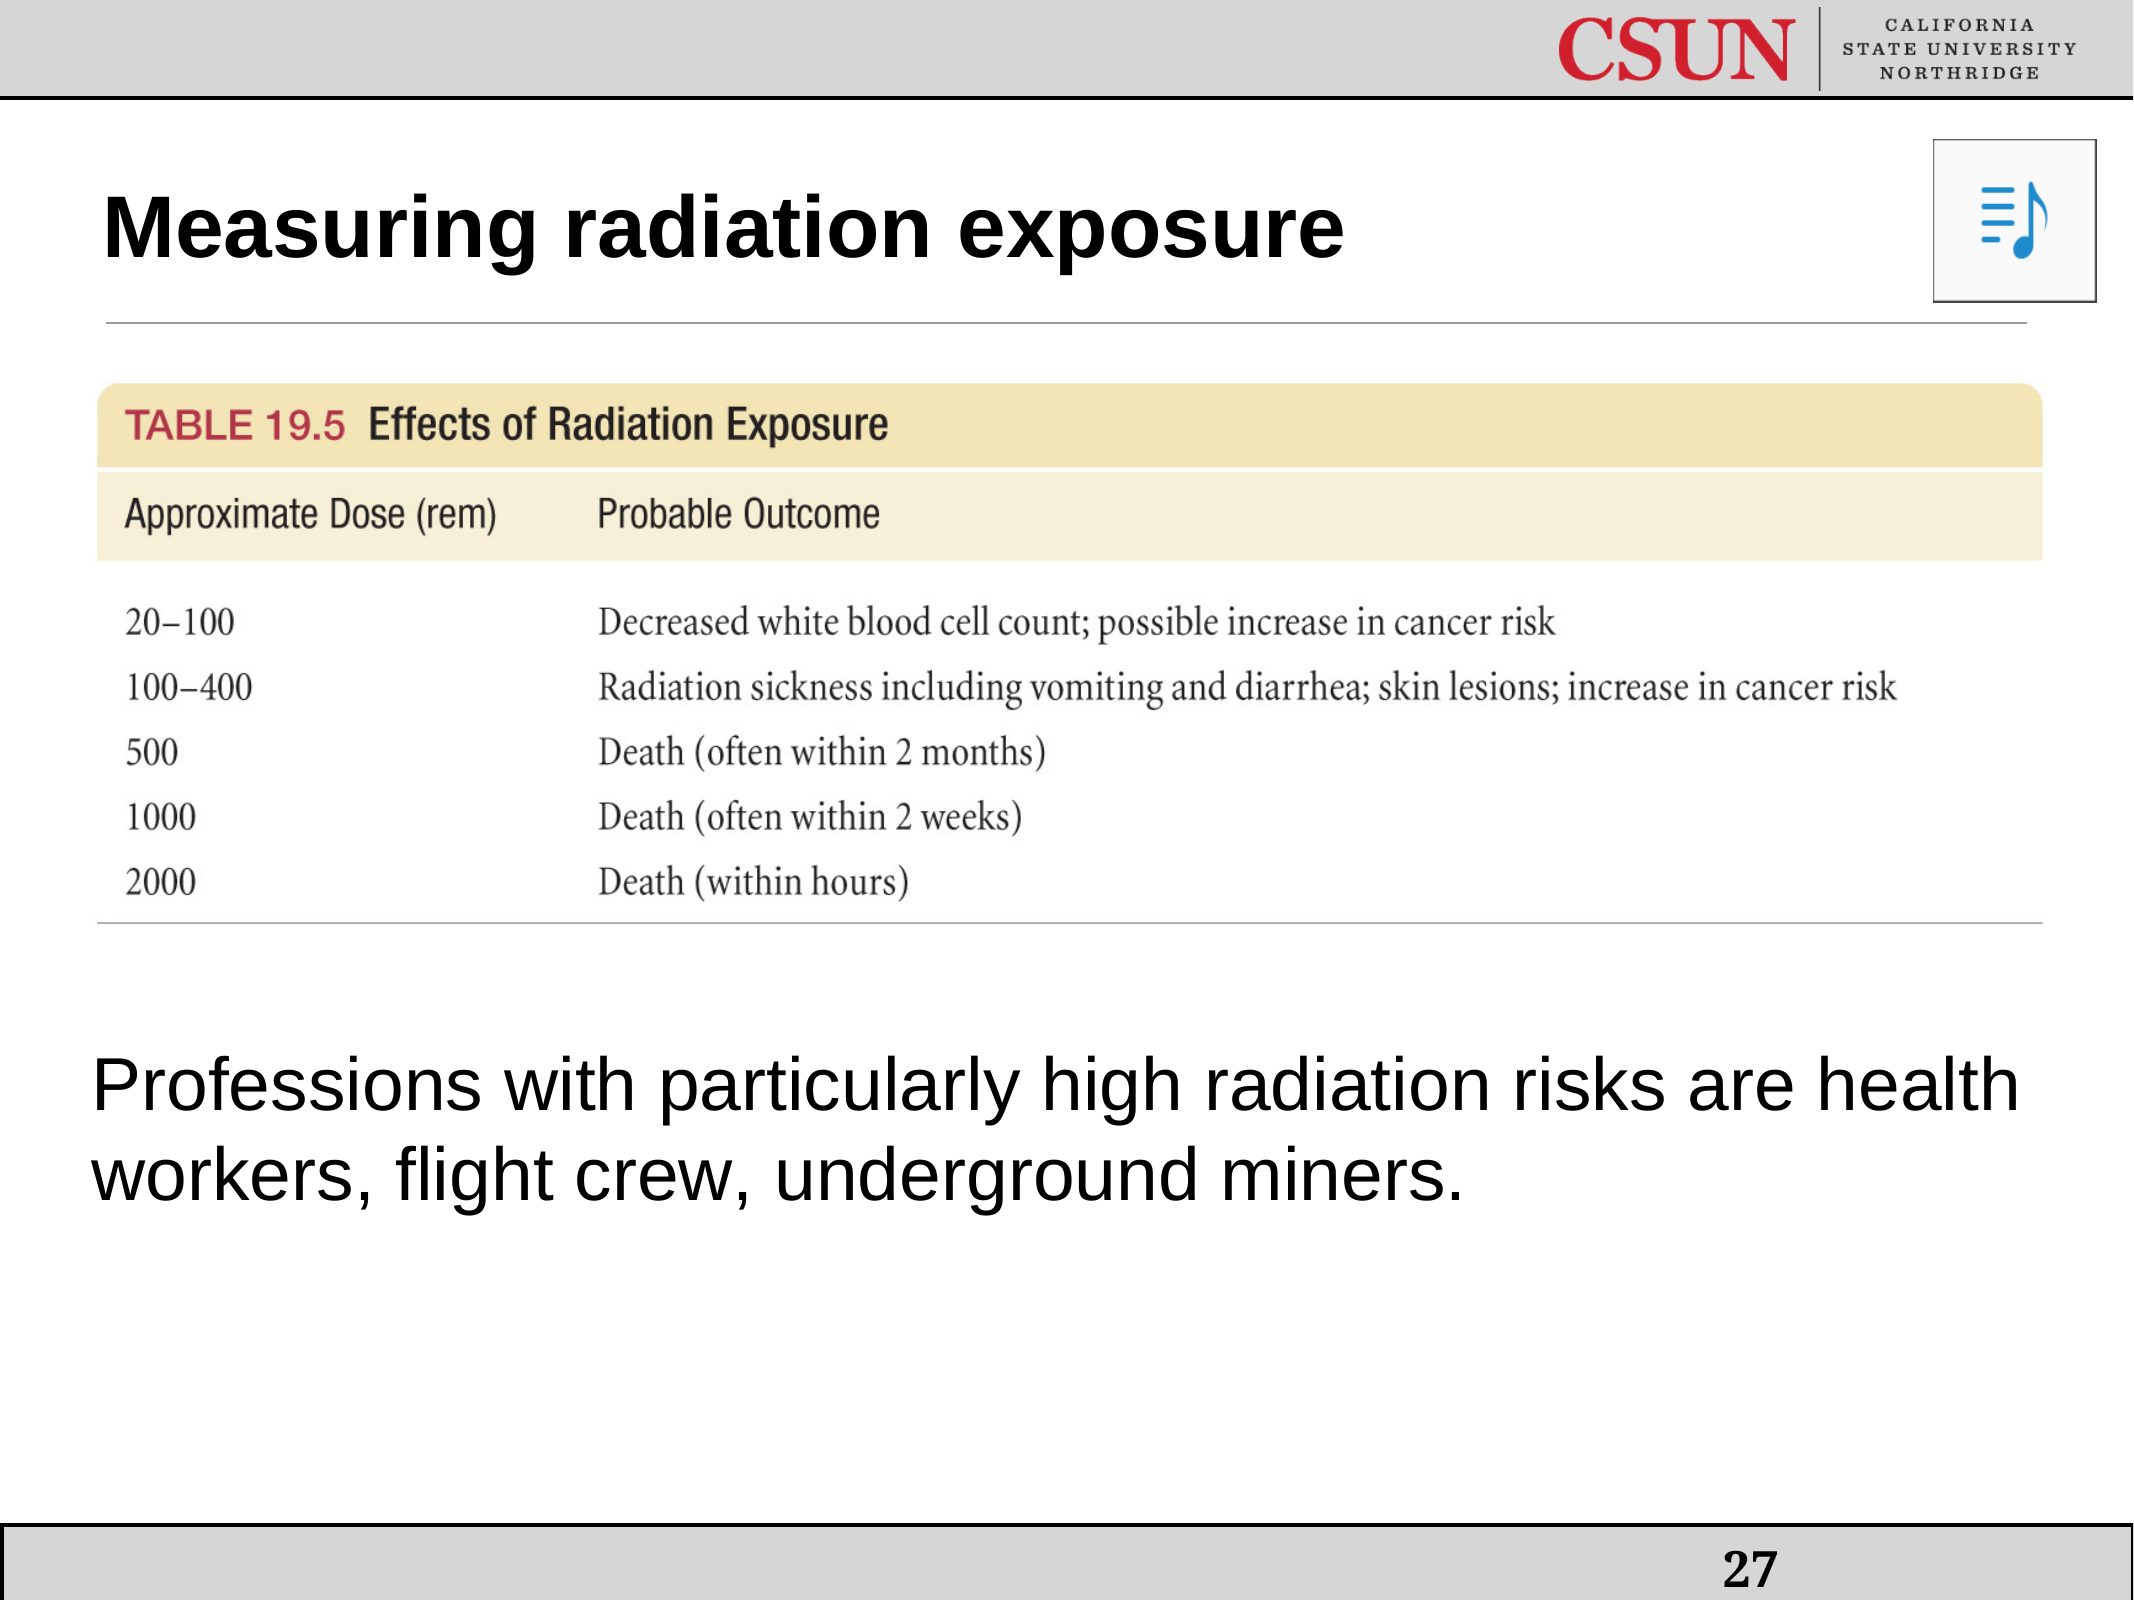

# Measuring radiation exposure
Professions with particularly high radiation risks are health workers, flight crew, underground miners.
27